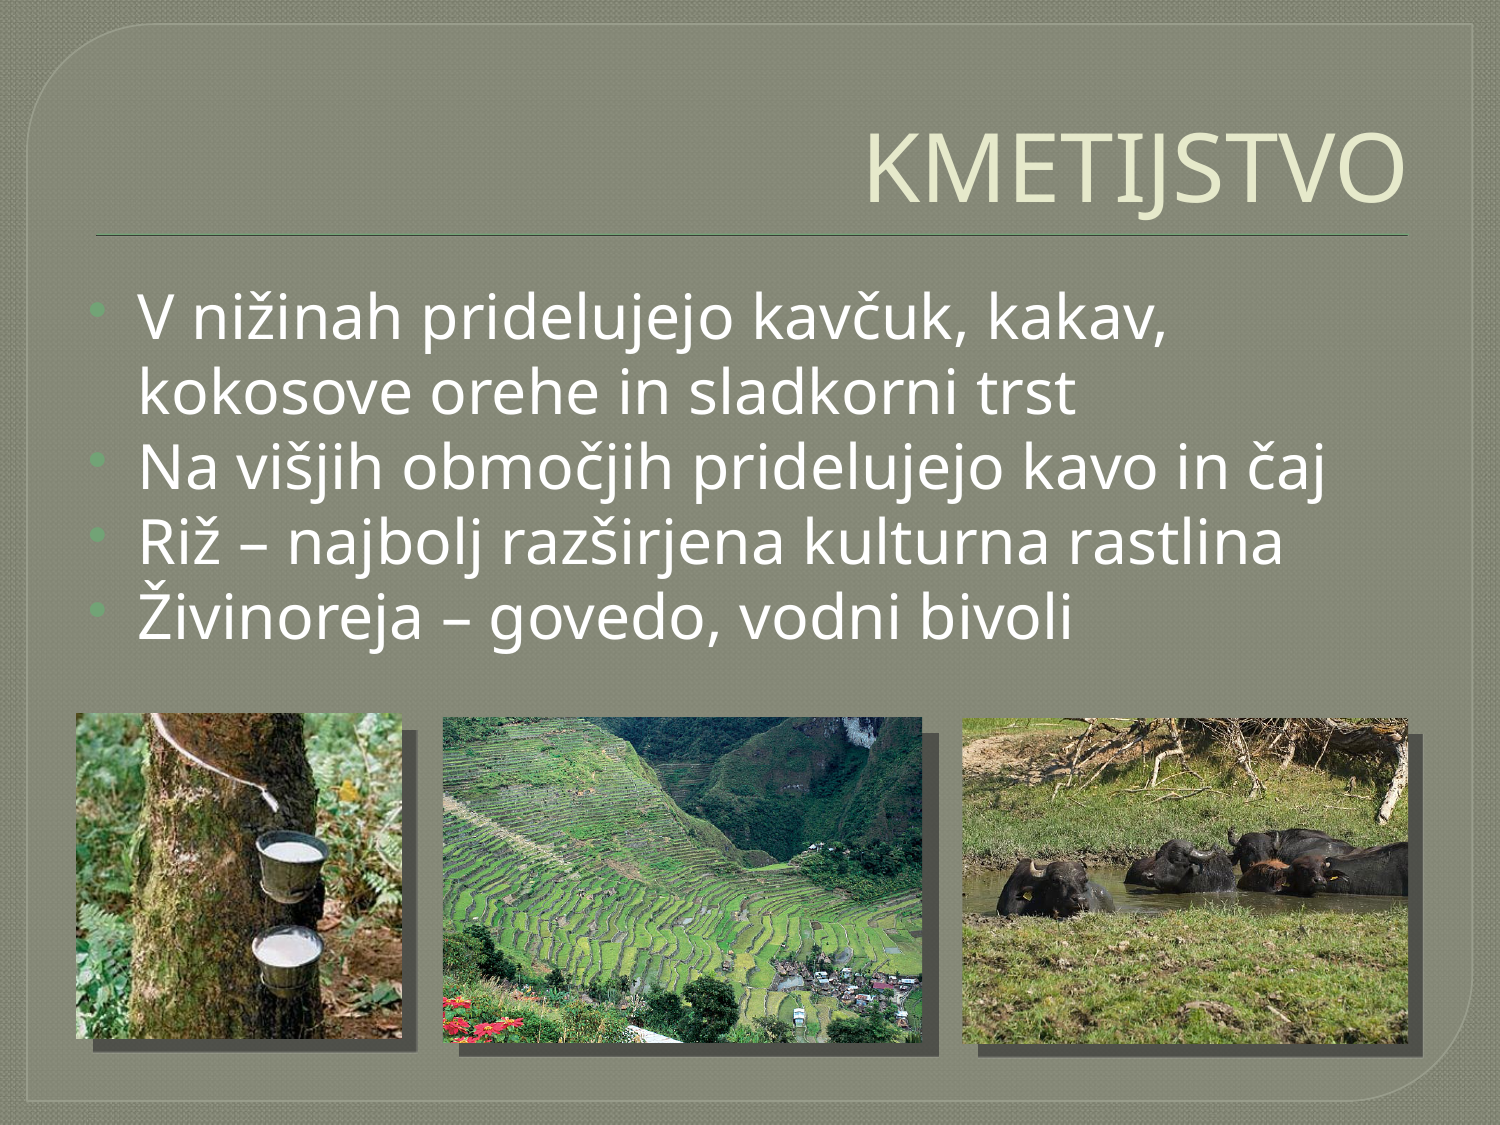

# KMETIJSTVO
V nižinah pridelujejo kavčuk, kakav, kokosove orehe in sladkorni trst
Na višjih območjih pridelujejo kavo in čaj
Riž – najbolj razširjena kulturna rastlina
Živinoreja – govedo, vodni bivoli